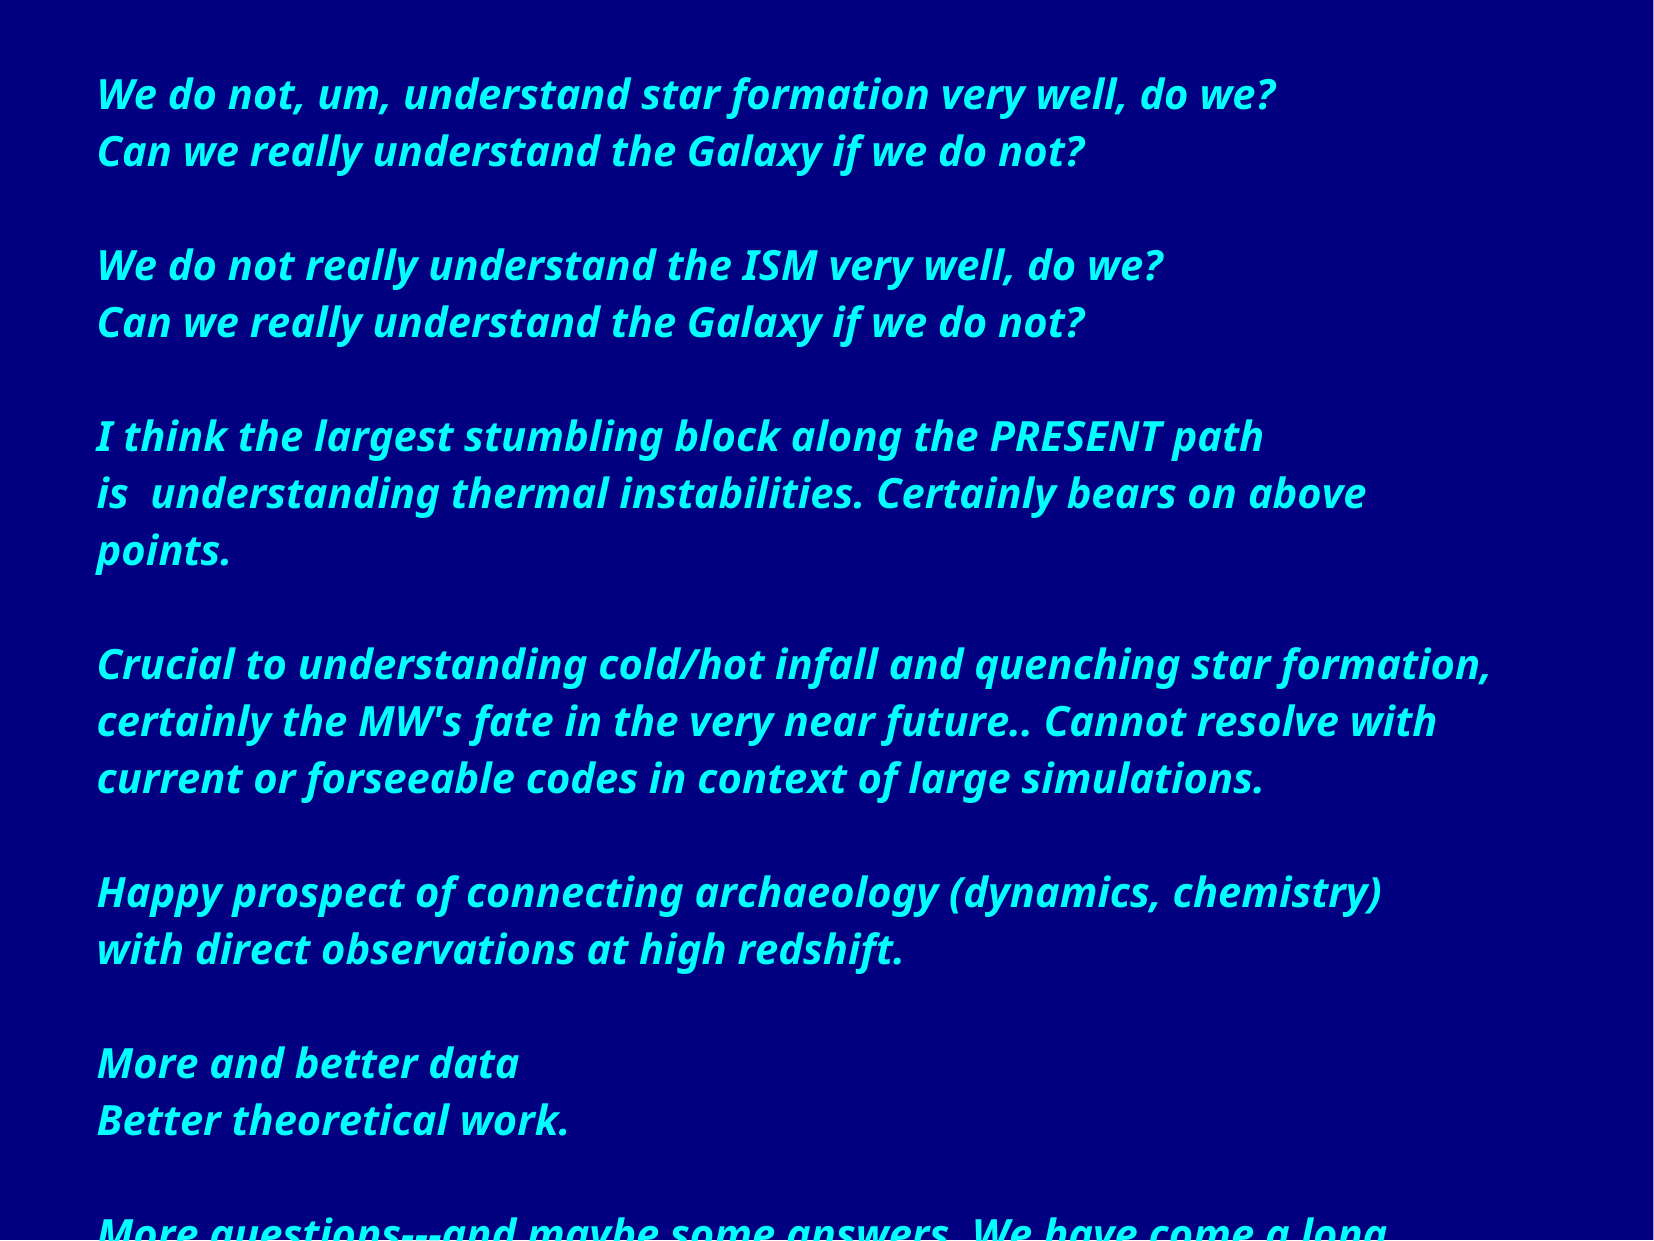

We do not, um, understand star formation very well, do we?
Can we really understand the Galaxy if we do not?
We do not really understand the ISM very well, do we?
Can we really understand the Galaxy if we do not?
I think the largest stumbling block along the PRESENT path
is understanding thermal instabilities. Certainly bears on above
points.
Crucial to understanding cold/hot infall and quenching star formation,
certainly the MW's fate in the very near future.. Cannot resolve with
current or forseeable codes in context of large simulations.
Happy prospect of connecting archaeology (dynamics, chemistry)
with direct observations at high redshift.
More and better data
Better theoretical work.
More questions---and maybe some answers. We have come a long
way in the past 50 years--- do we have as far yet to go??